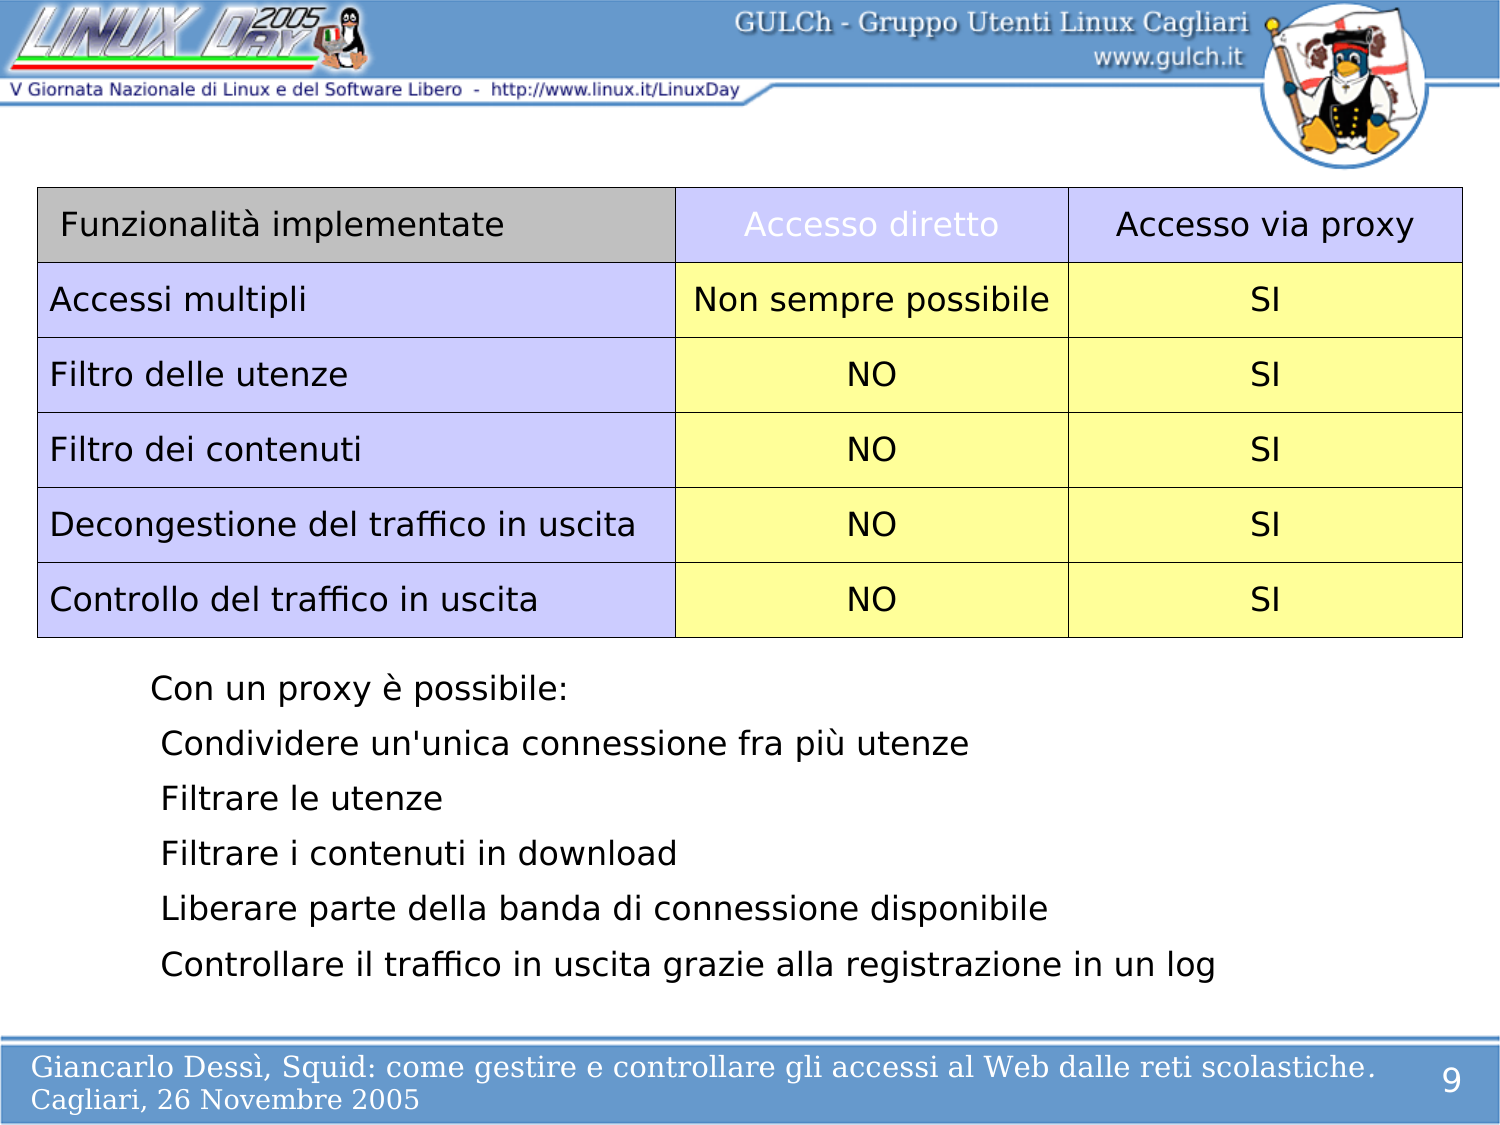

Funzionalità implementate
Accesso diretto
Accesso via proxy
Accessi multipli
Non sempre possibile
SI
Filtro delle utenze
NO
SI
Filtro dei contenuti
NO
SI
Decongestione del traffico in uscita
NO
SI
Controllo del traffico in uscita
NO
SI
Con un proxy è possibile:
 Condividere un'unica connessione fra più utenze
 Filtrare le utenze
 Filtrare i contenuti in download
 Liberare parte della banda di connessione disponibile
 Controllare il traffico in uscita grazie alla registrazione in un log